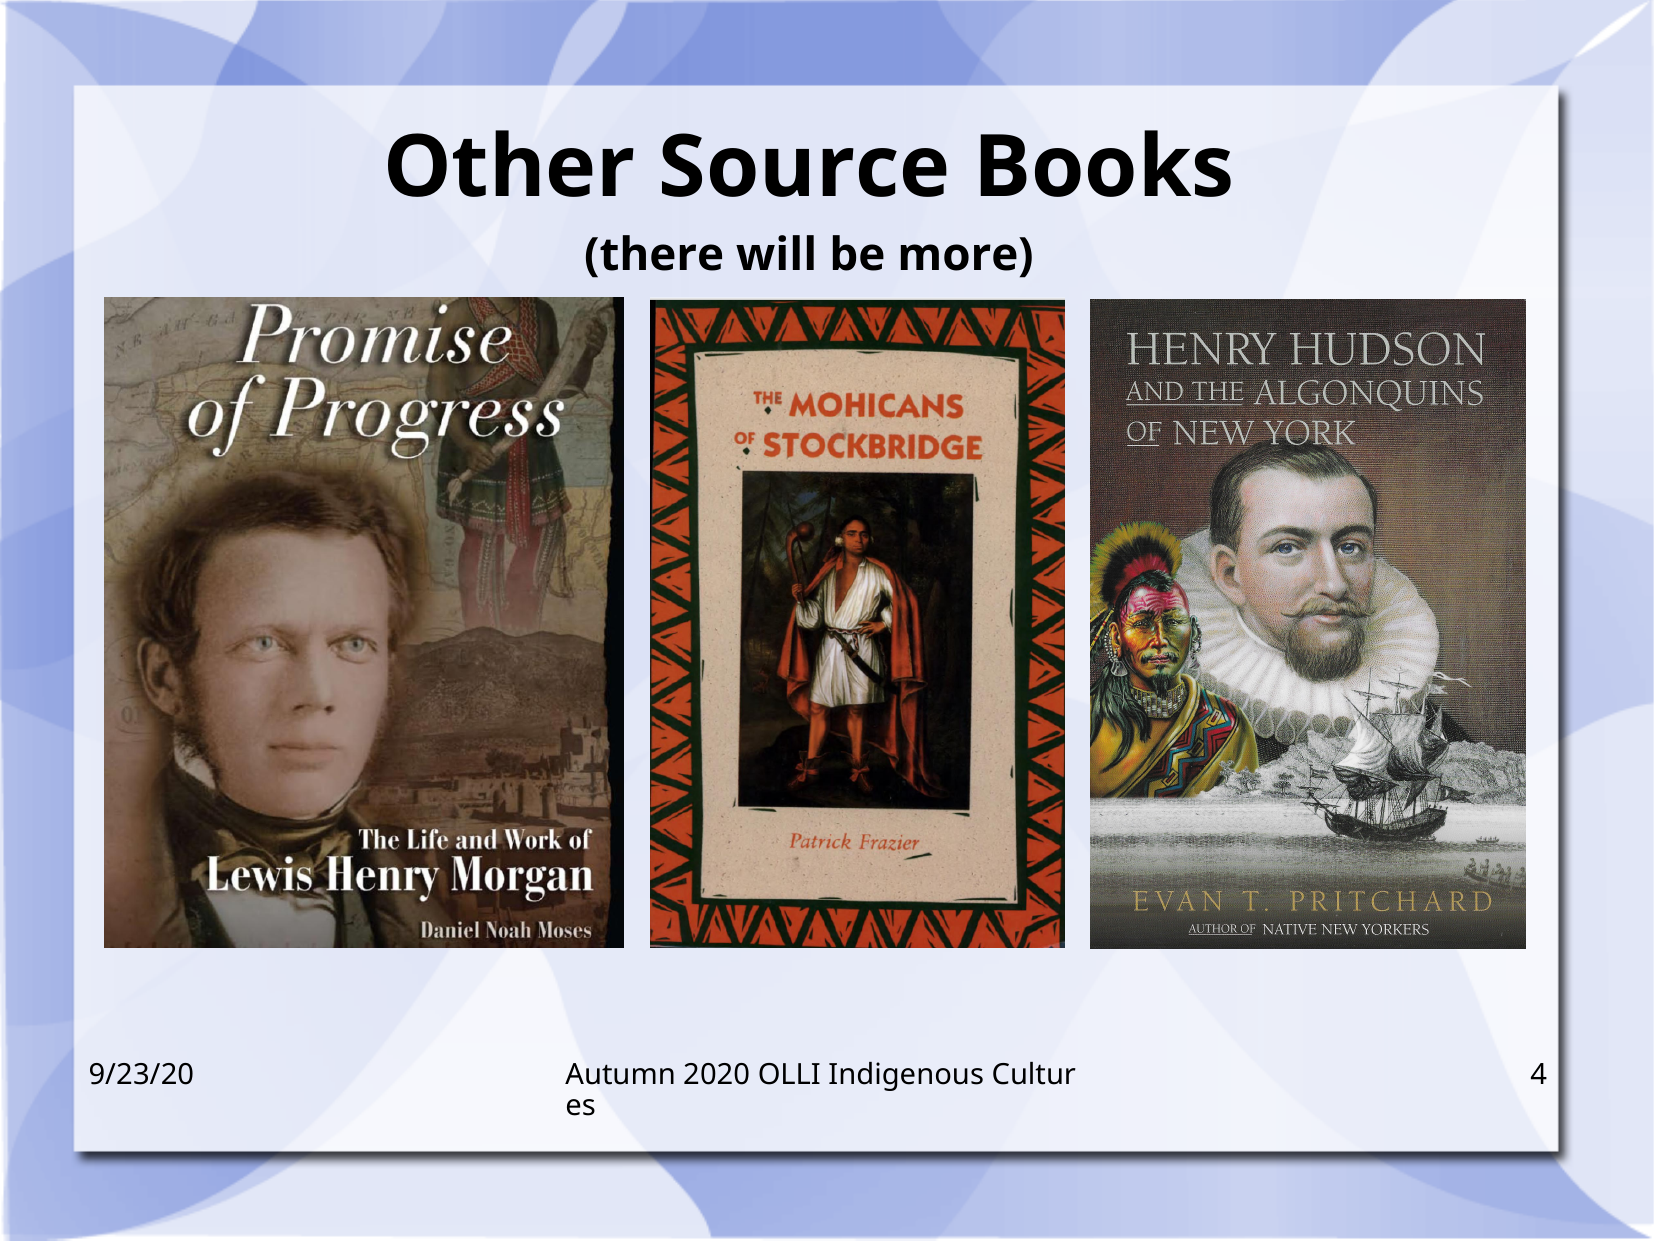

# Other Source Books (there will be more)
9/23/20
Autumn 2020 OLLI Indigenous Cultures
4